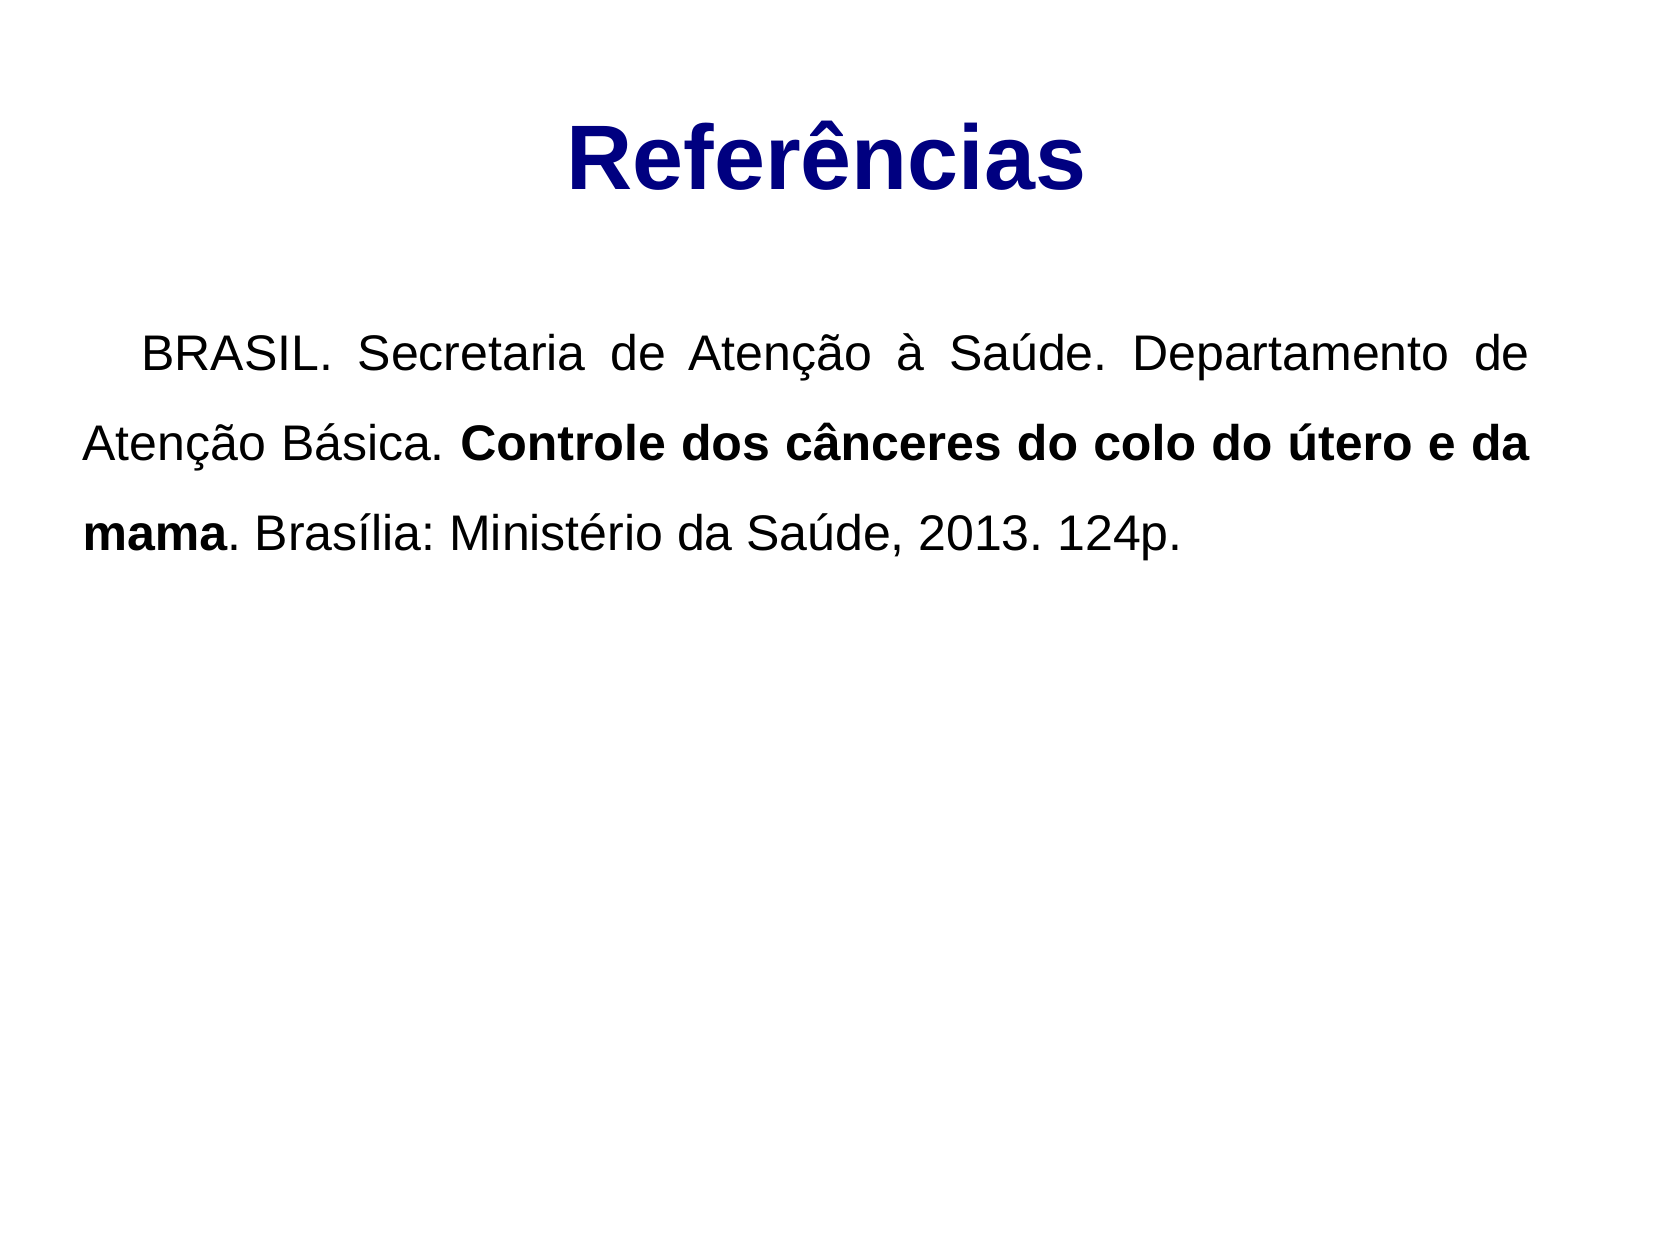

# Referências
BRASIL. Secretaria de Atenção à Saúde. Departamento de Atenção Básica. Controle dos cânceres do colo do útero e da mama. Brasília: Ministério da Saúde, 2013. 124p.